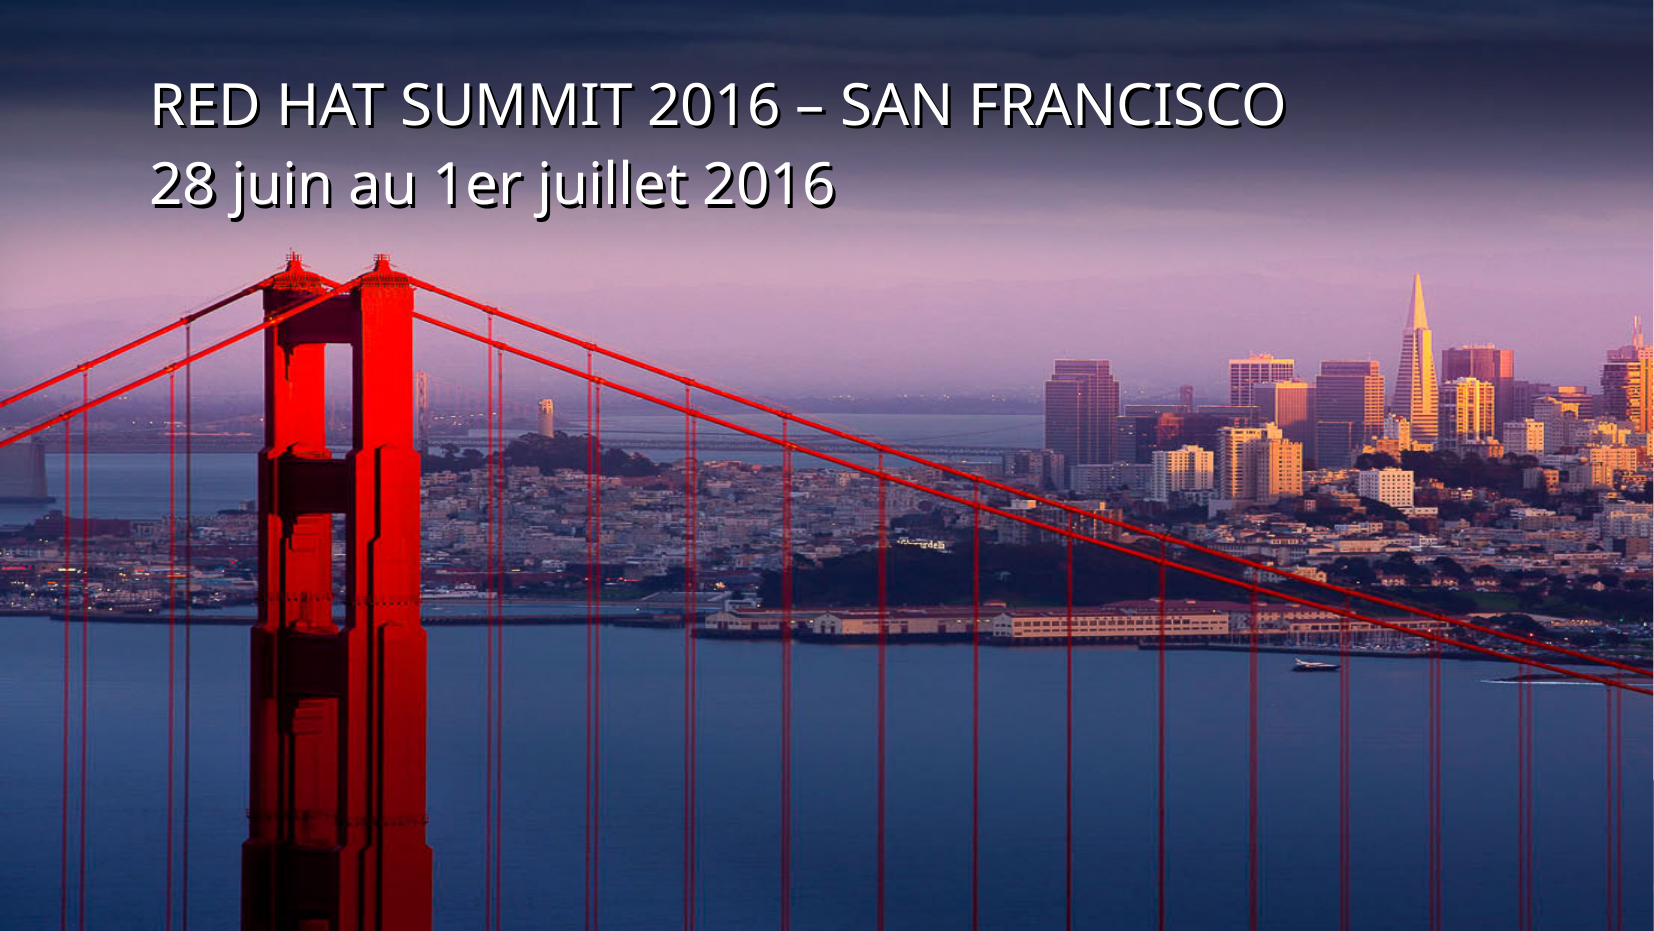

RED HAT SUMMIT 2016 – SAN FRANCISCO
28 juin au 1er juillet 2016